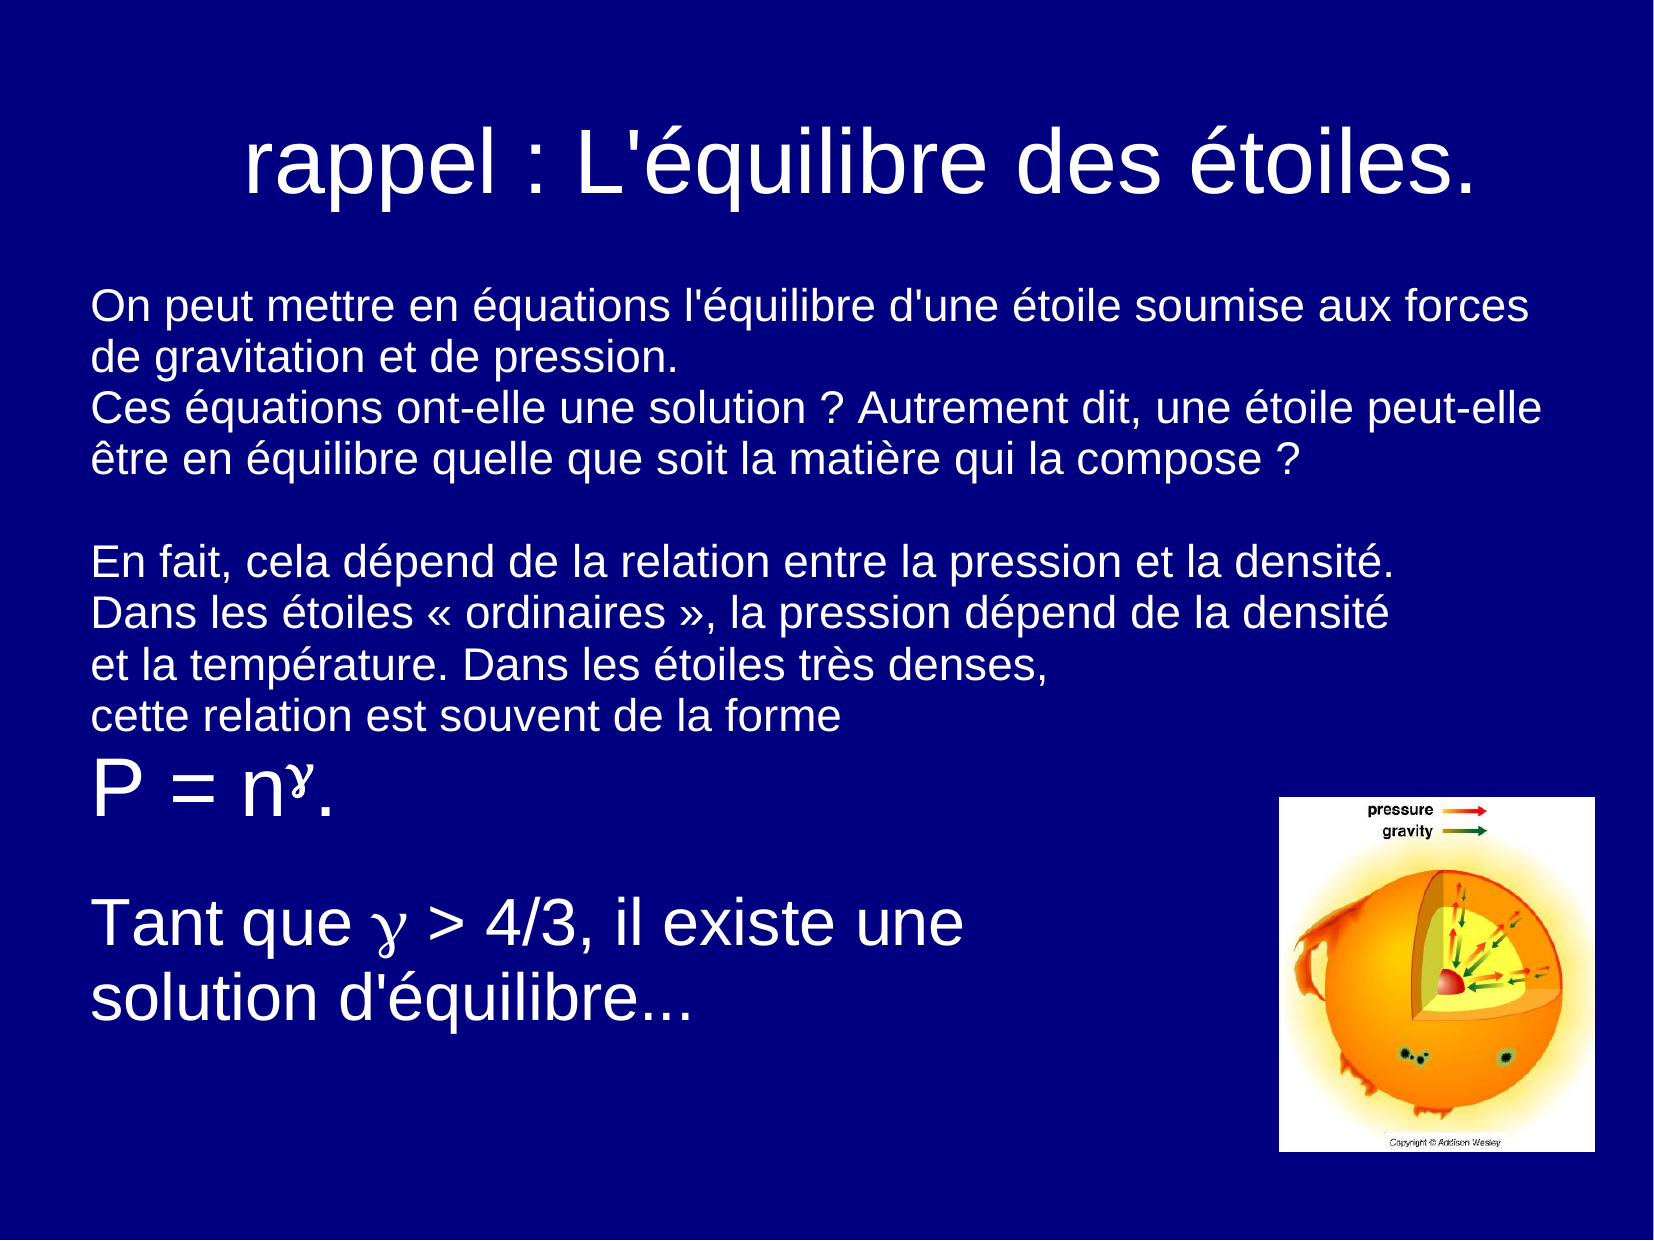

# rappel : L'équilibre des étoiles.
On peut mettre en équations l'équilibre d'une étoile soumise aux forces
de gravitation et de pression.
Ces équations ont-elle une solution ? Autrement dit, une étoile peut-elle
être en équilibre quelle que soit la matière qui la compose ?
En fait, cela dépend de la relation entre la pression et la densité.
Dans les étoiles « ordinaires », la pression dépend de la densité
et la température. Dans les étoiles très denses,
cette relation est souvent de la forme
P = ng.
Tant que g > 4/3, il existe une
solution d'équilibre...